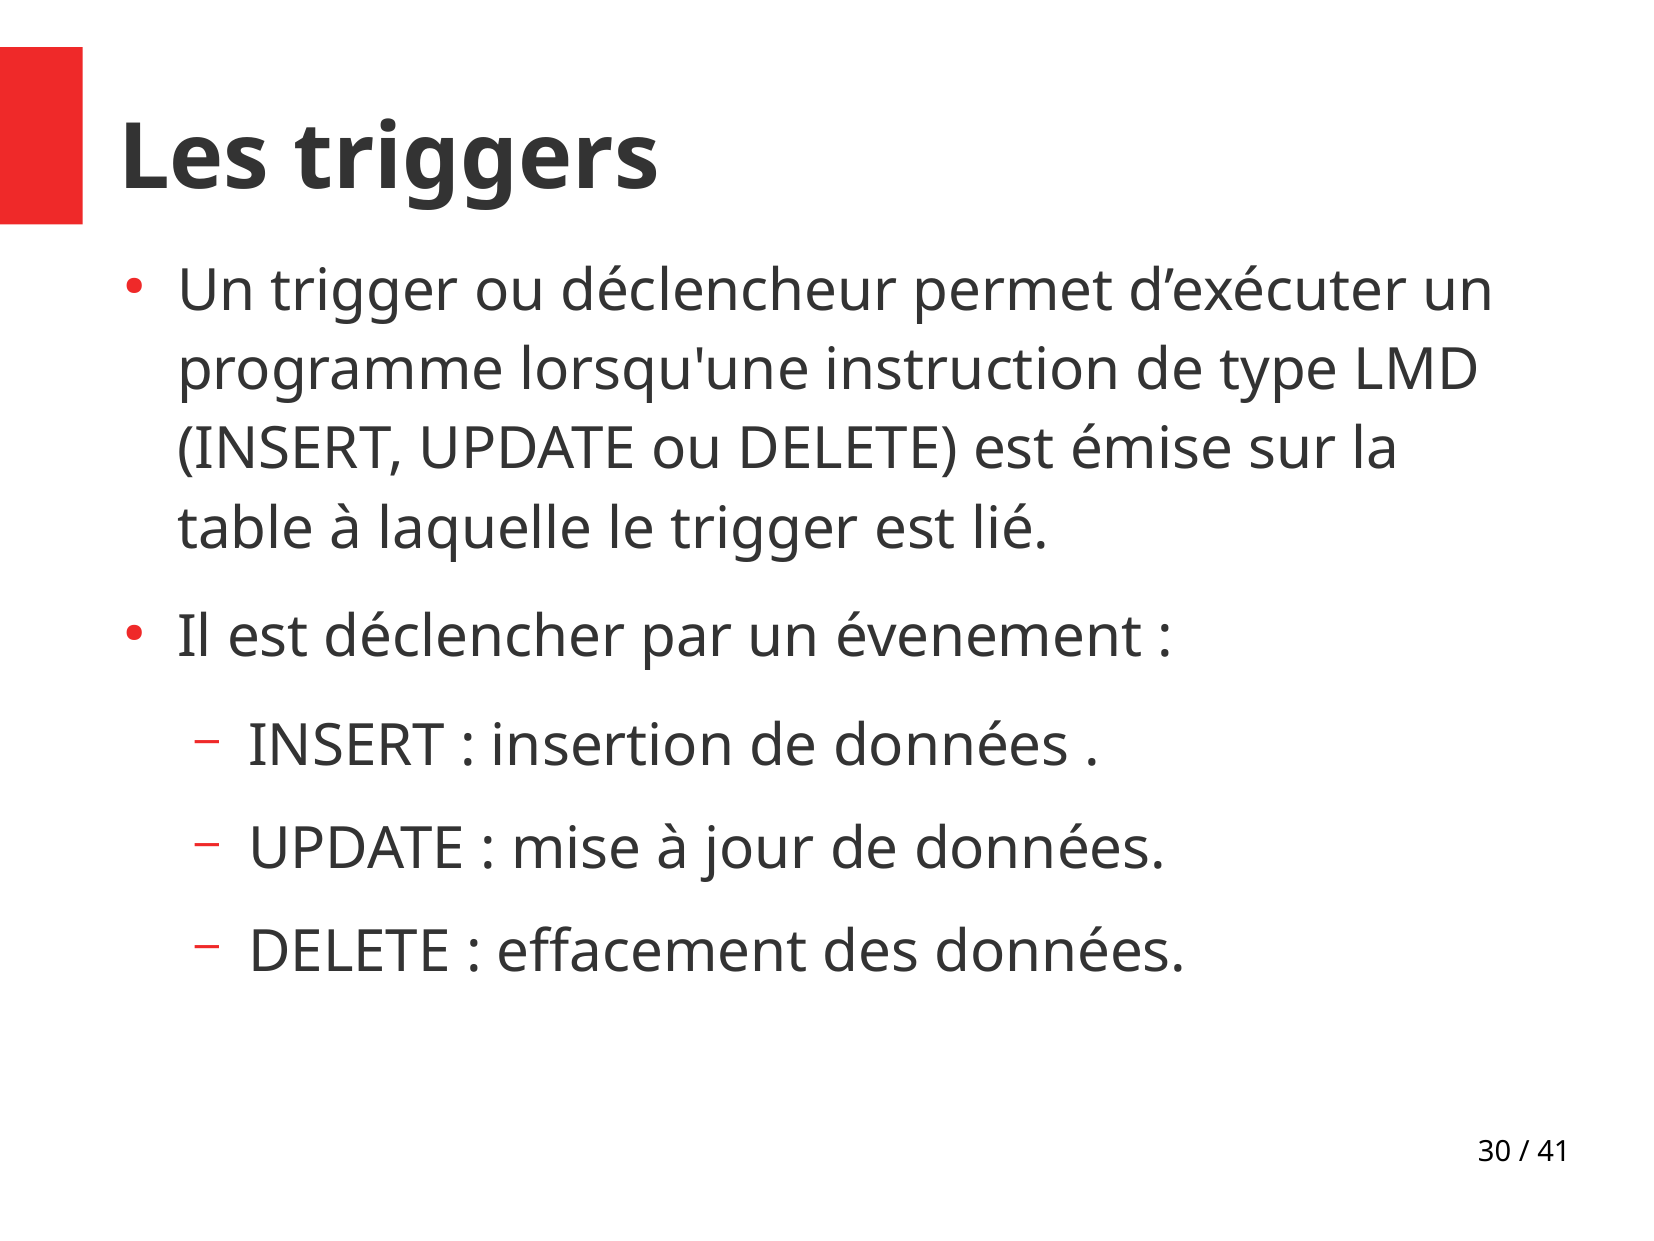

# Les triggers
Un trigger ou déclencheur permet d’exécuter un programme lorsqu'une instruction de type LMD (INSERT, UPDATE ou DELETE) est émise sur la table à laquelle le trigger est lié.
Il est déclencher par un évenement :
INSERT : insertion de données .
UPDATE : mise à jour de données.
DELETE : effacement des données.
30